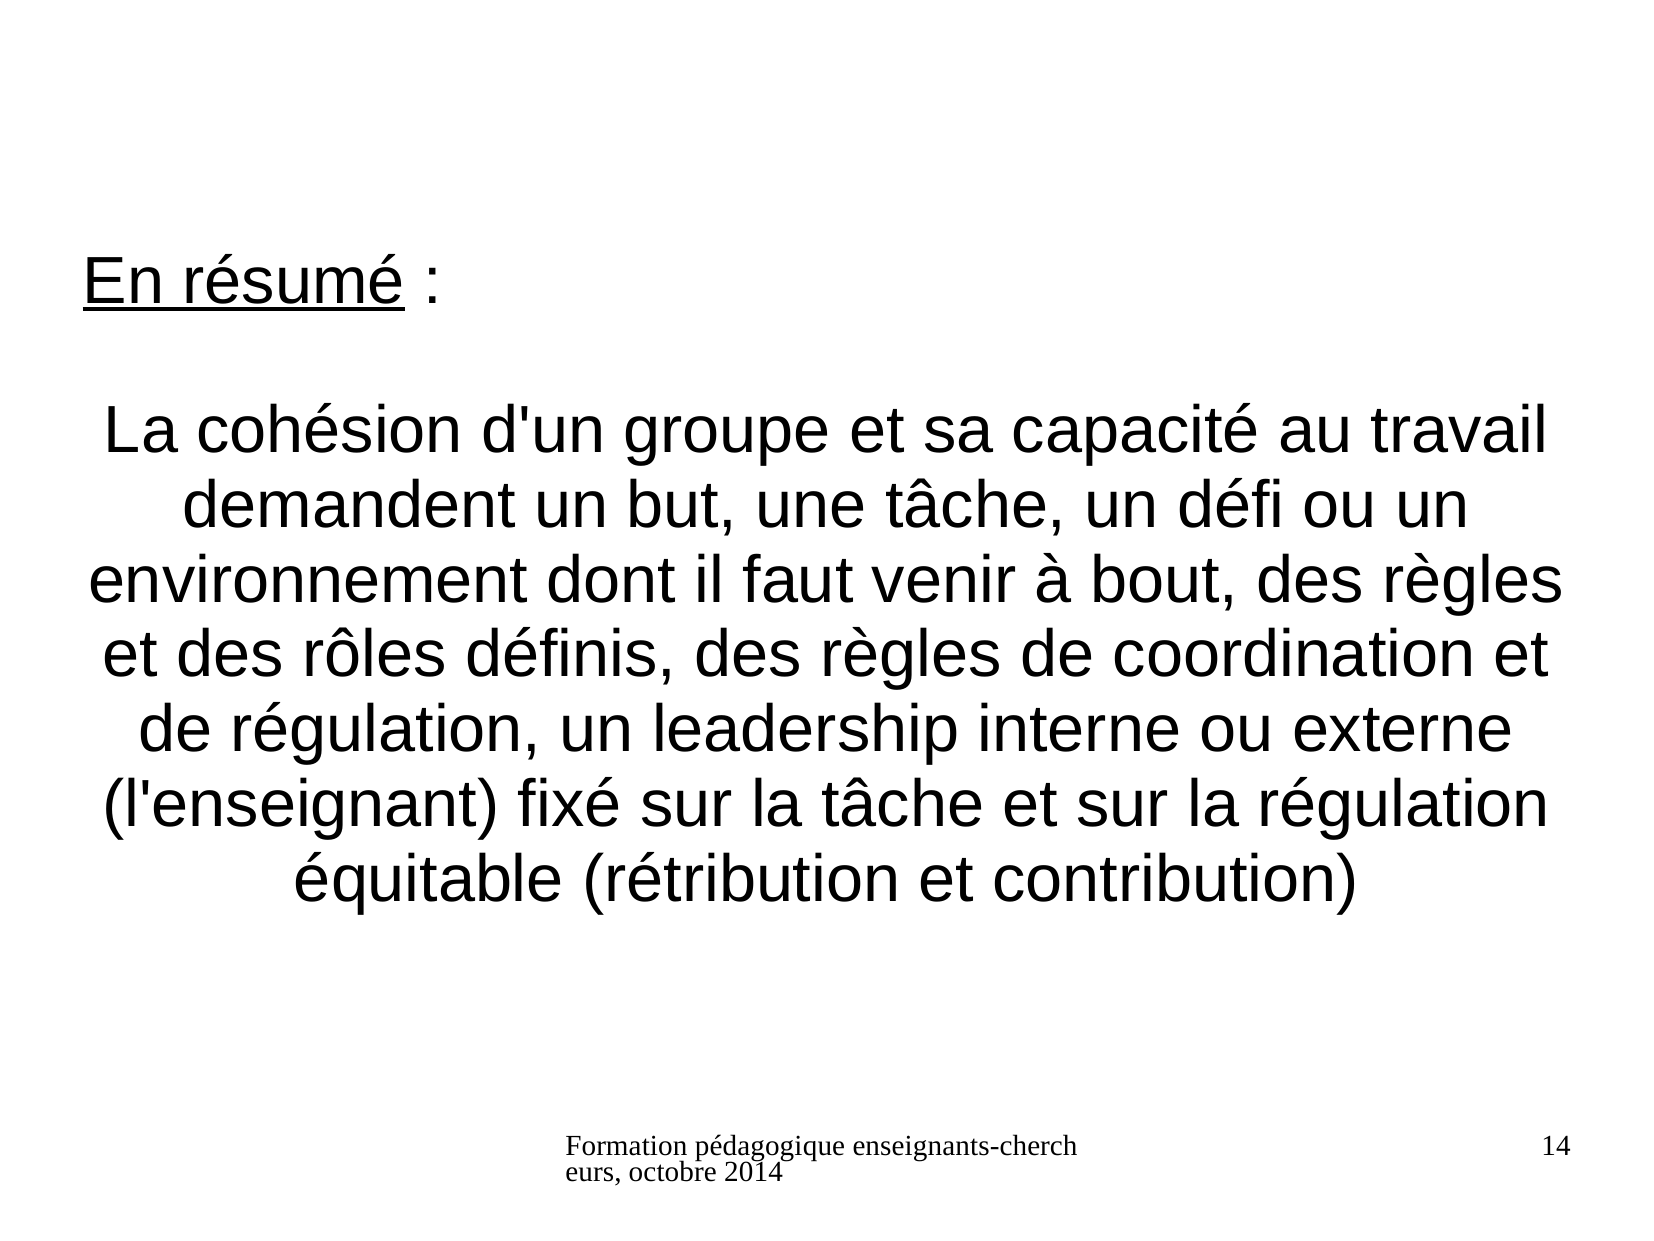

# En résumé :
La cohésion d'un groupe et sa capacité au travail demandent un but, une tâche, un défi ou un environnement dont il faut venir à bout, des règles et des rôles définis, des règles de coordination et de régulation, un leadership interne ou externe (l'enseignant) fixé sur la tâche et sur la régulation équitable (rétribution et contribution)
Formation pédagogique enseignants-chercheurs, octobre 2014
14